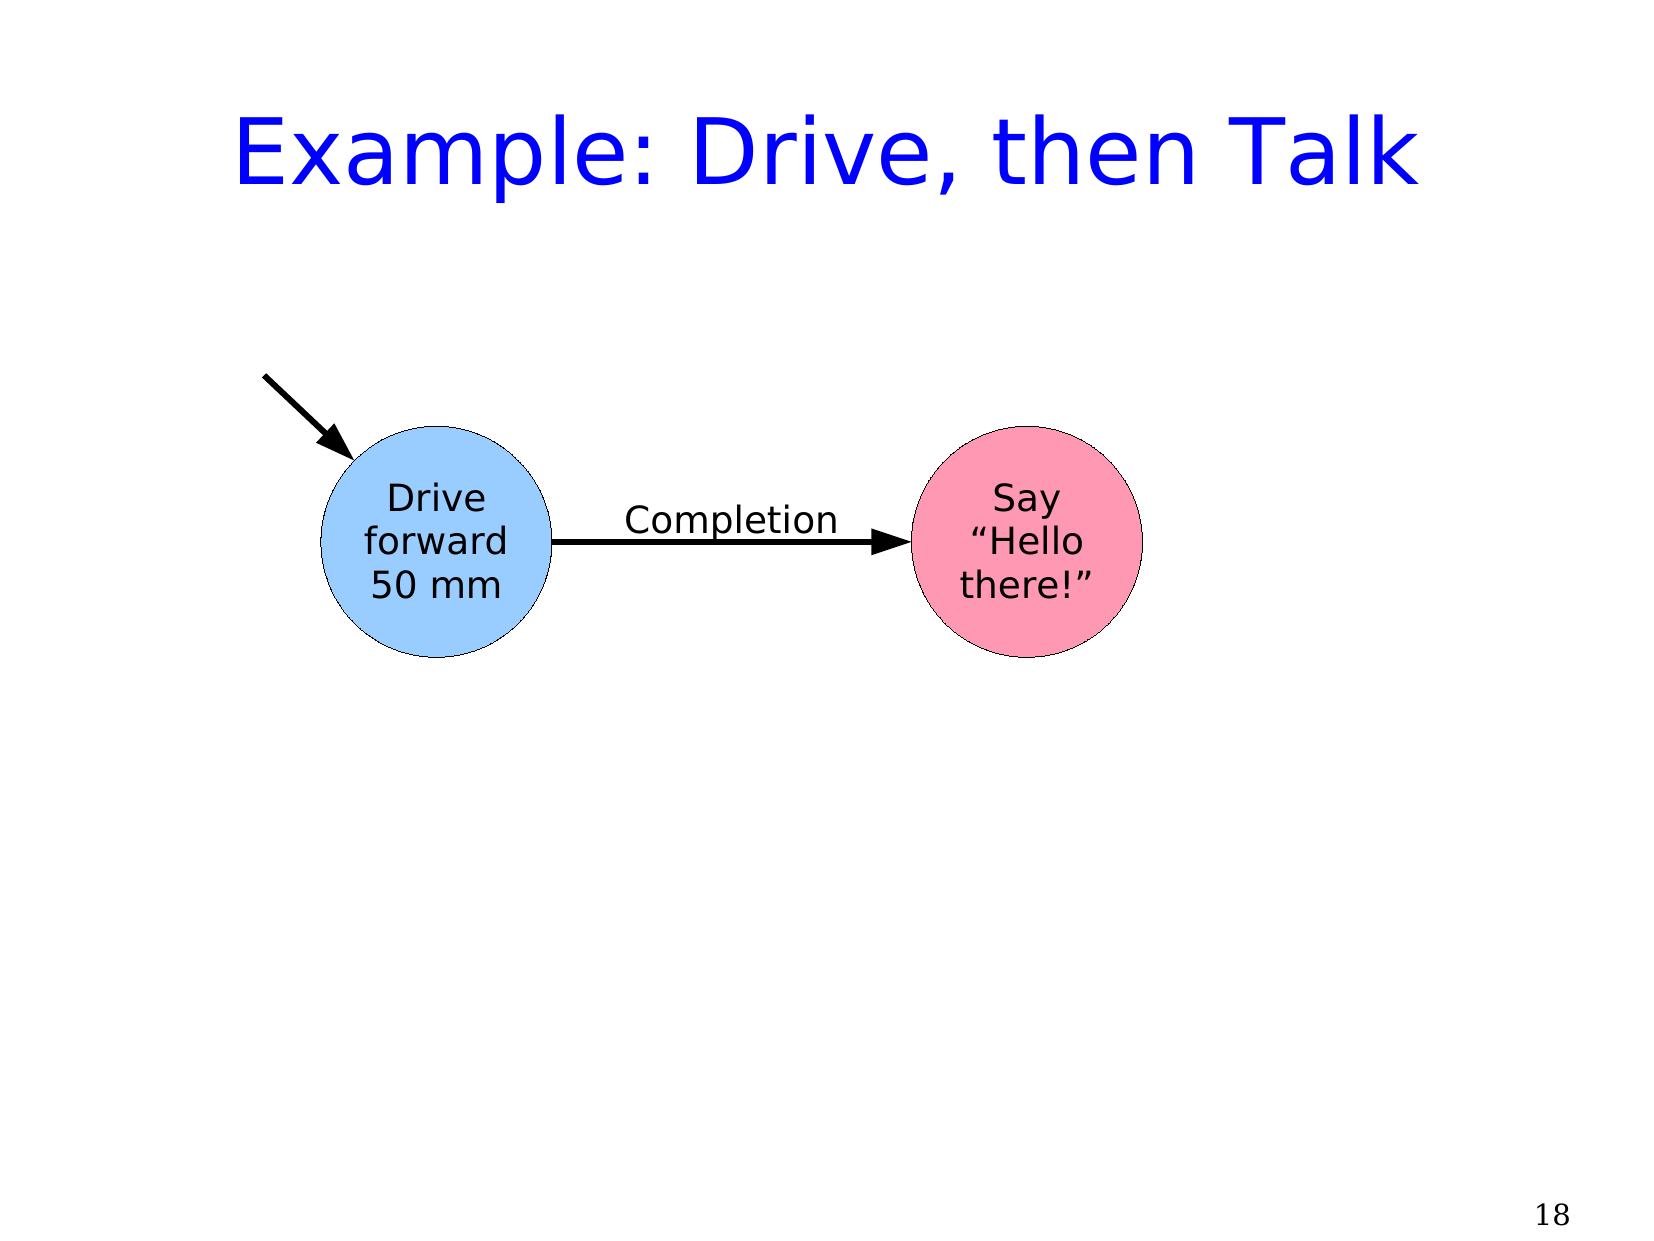

# Example: Drive, then Talk
Drive
forward
50 mm
Say
“Hello
there!”
18